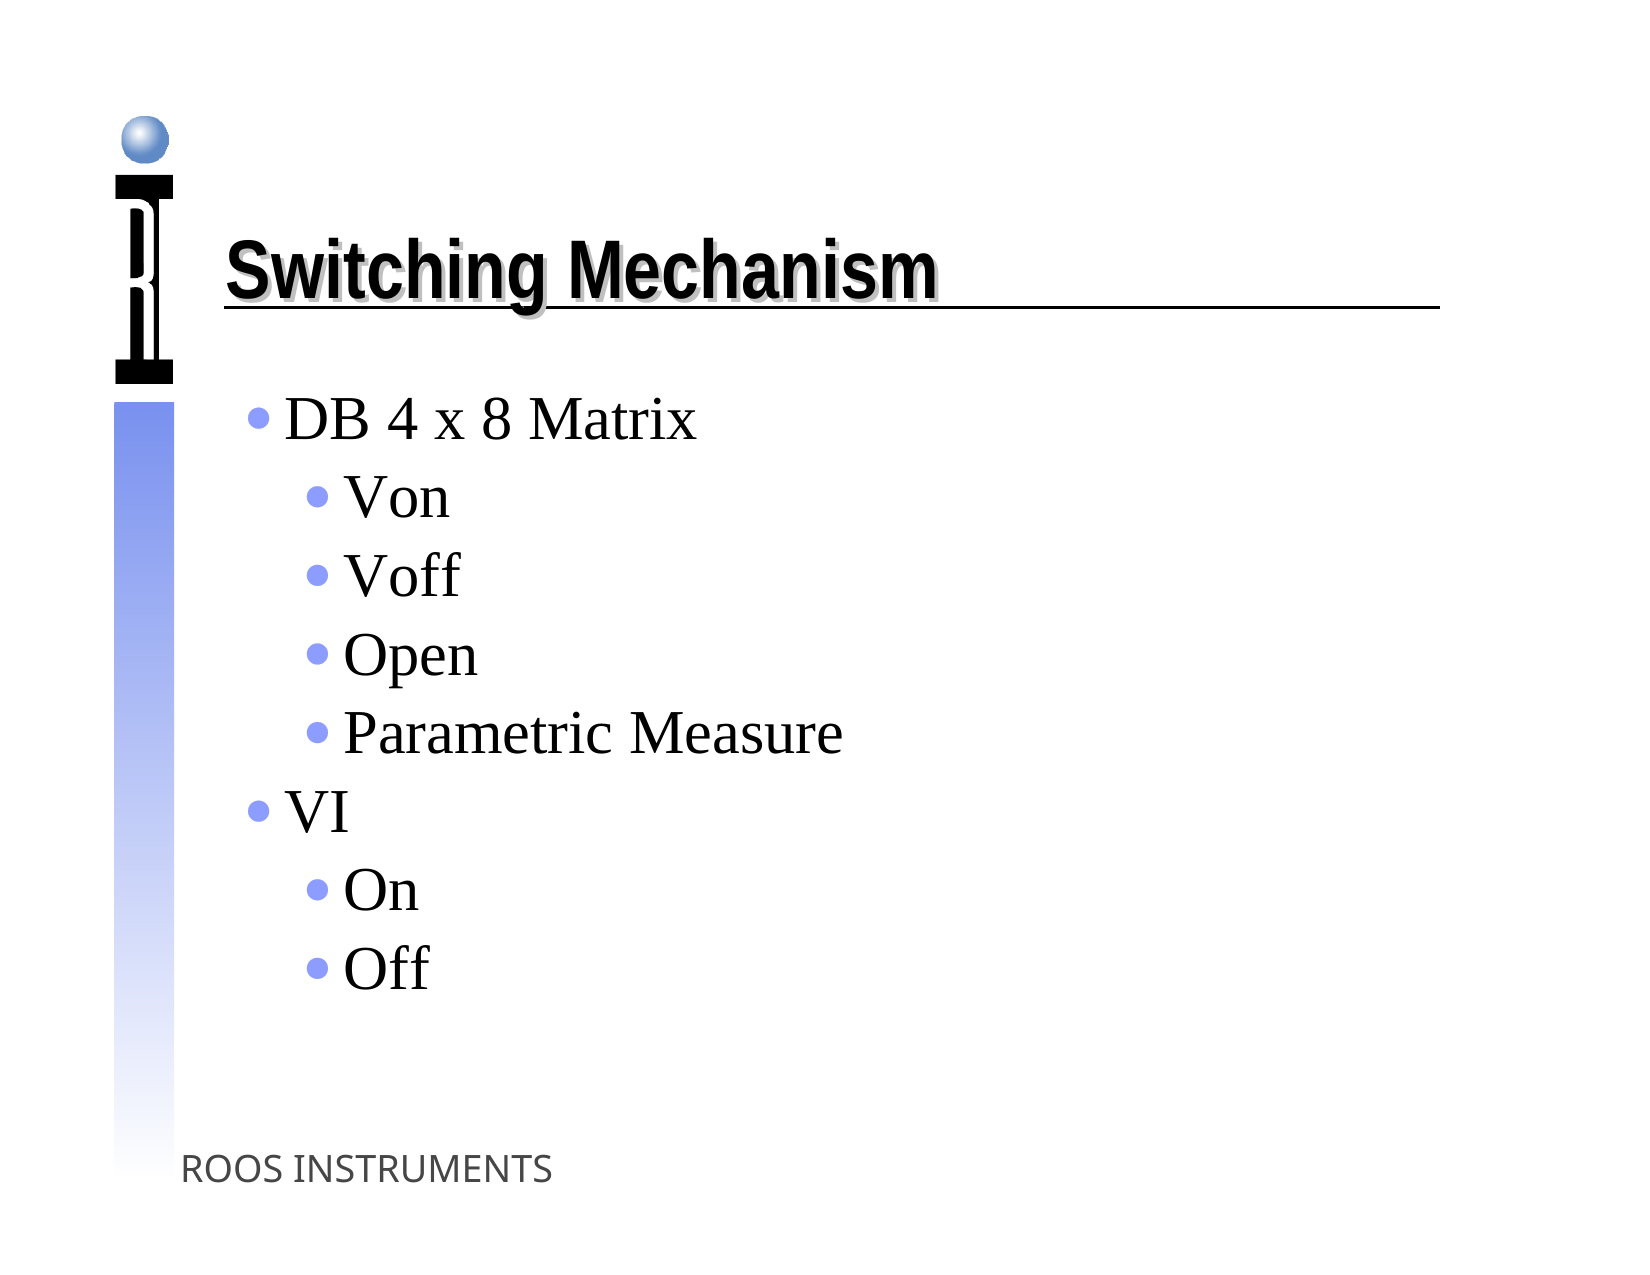

Switching Mechanism
DB 4 x 8 Matrix
Von
Voff
Open
Parametric Measure
VI
On
Off